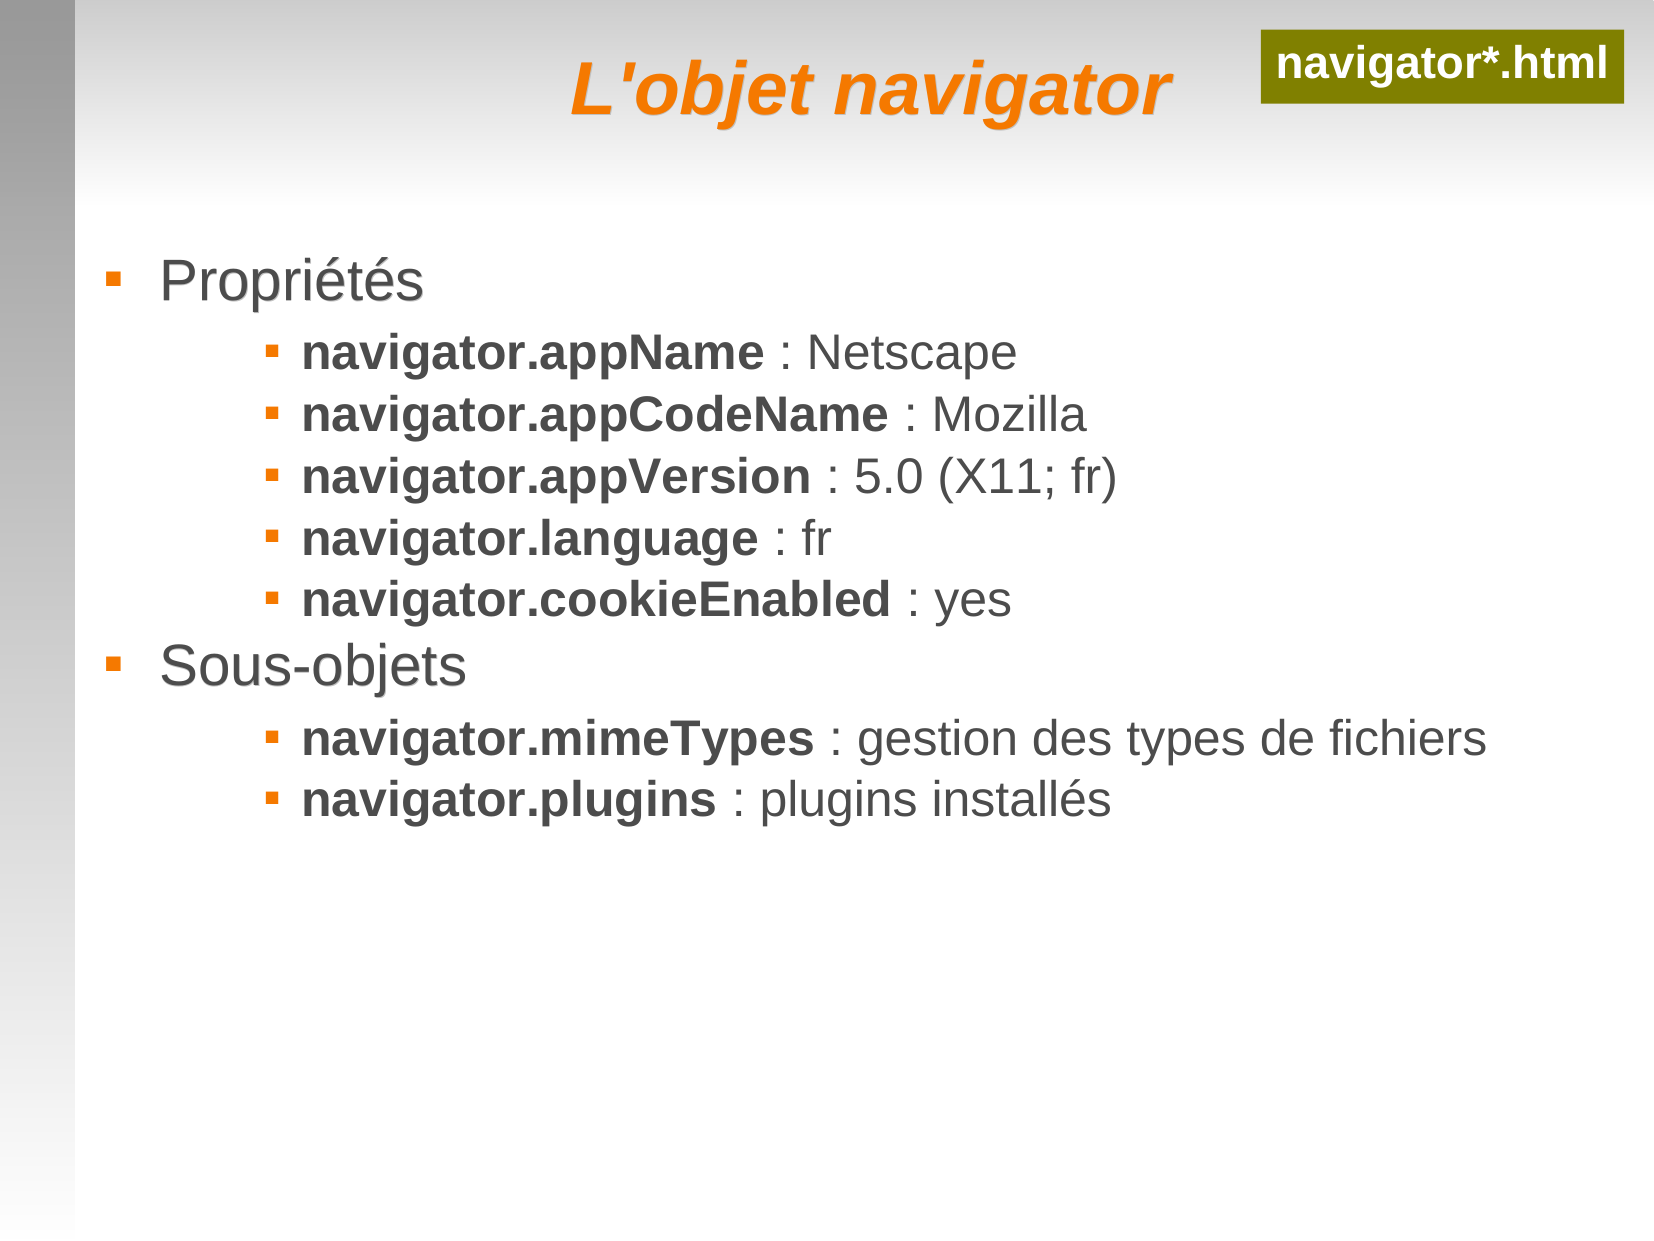

# L'objet navigator
navigator*.html
Propriétés
navigator.appName : Netscape
navigator.appCodeName : Mozilla
navigator.appVersion : 5.0 (X11; fr)
navigator.language : fr
navigator.cookieEnabled : yes
Sous-objets
navigator.mimeTypes : gestion des types de fichiers
navigator.plugins : plugins installés